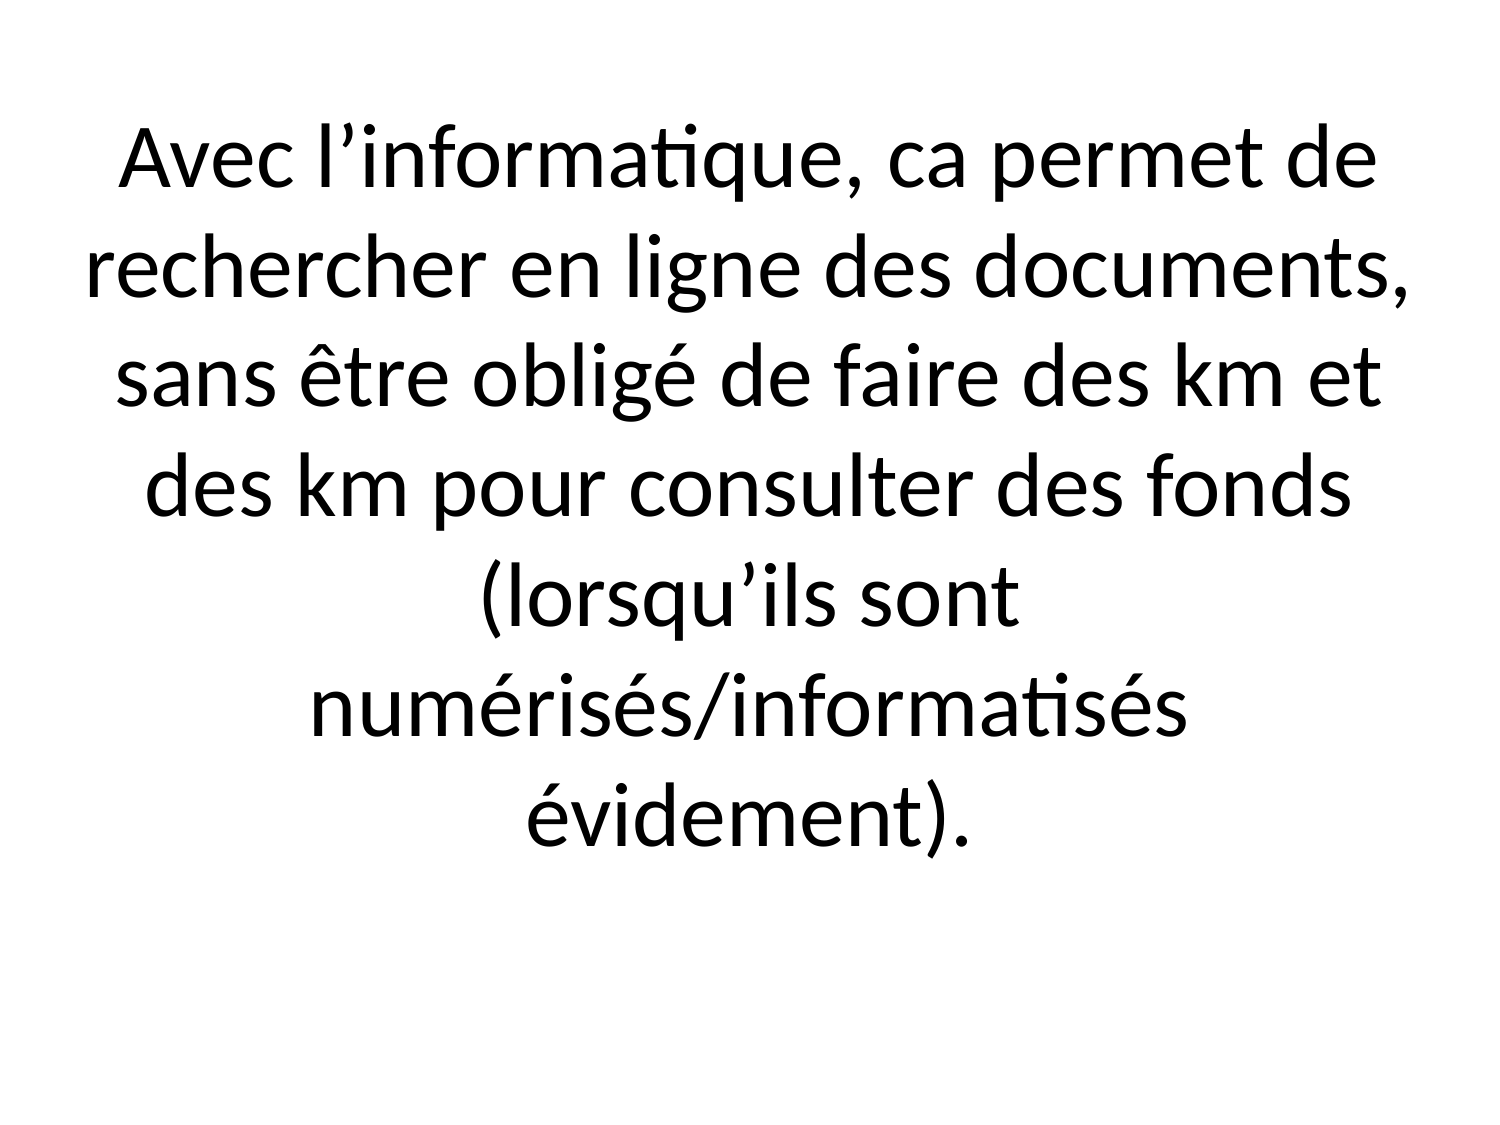

# Avec l’informatique, ca permet de rechercher en ligne des documents, sans être obligé de faire des km et des km pour consulter des fonds (lorsqu’ils sont numérisés/informatisés évidement).